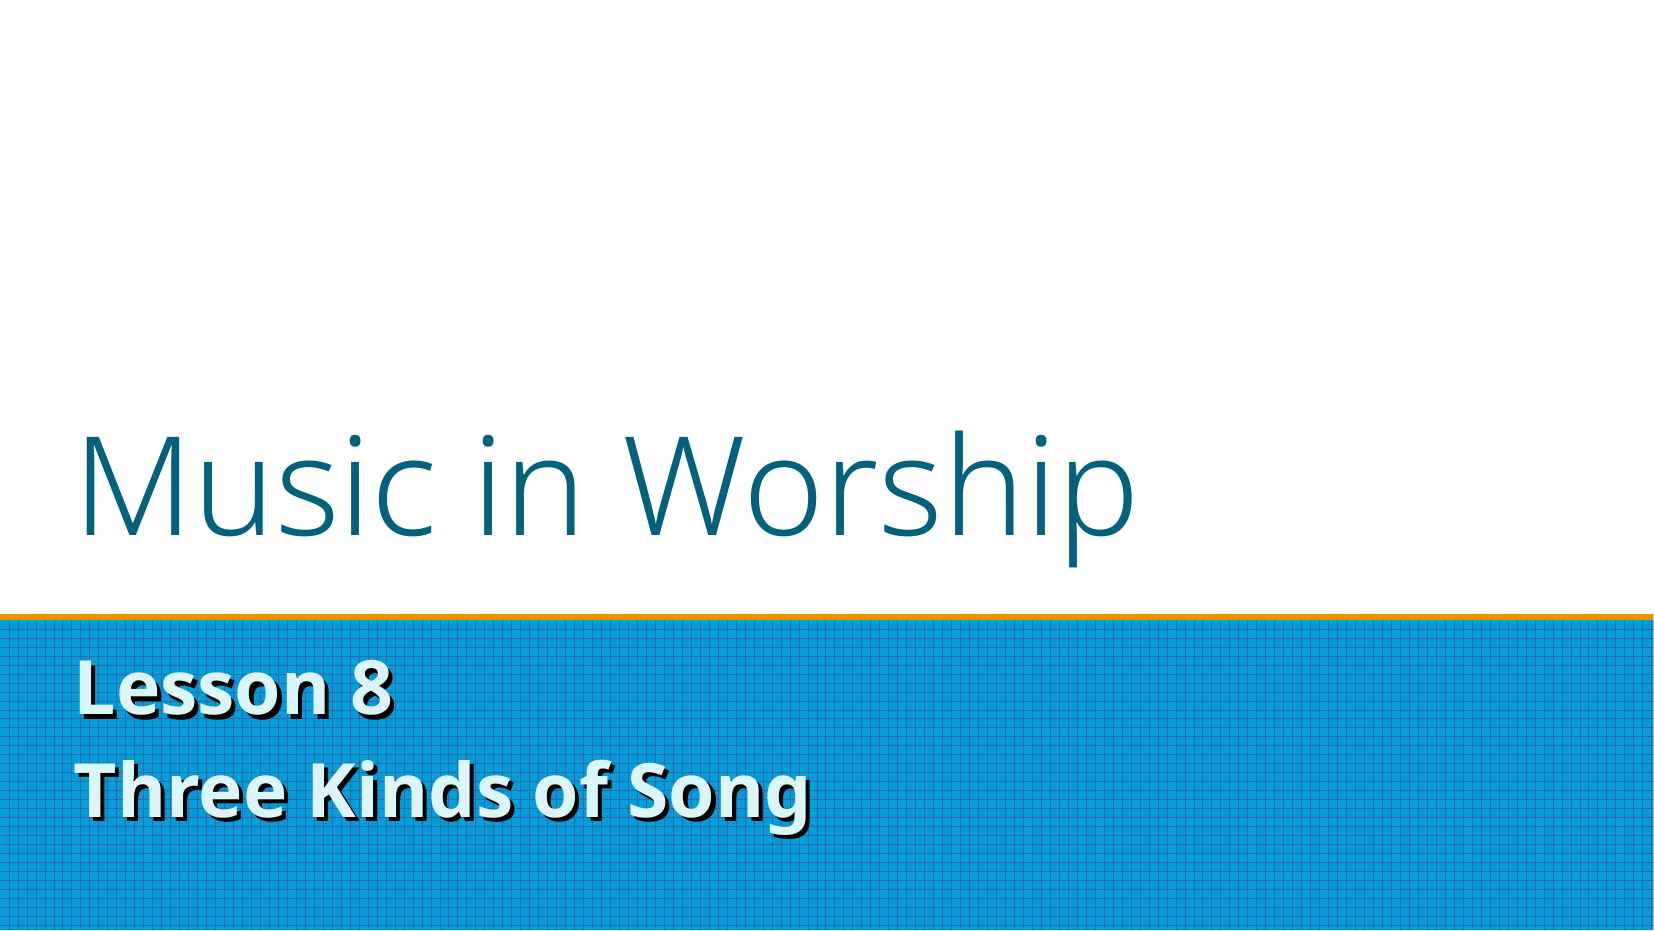

# Music in Worship
Lesson 8
Three Kinds of Song